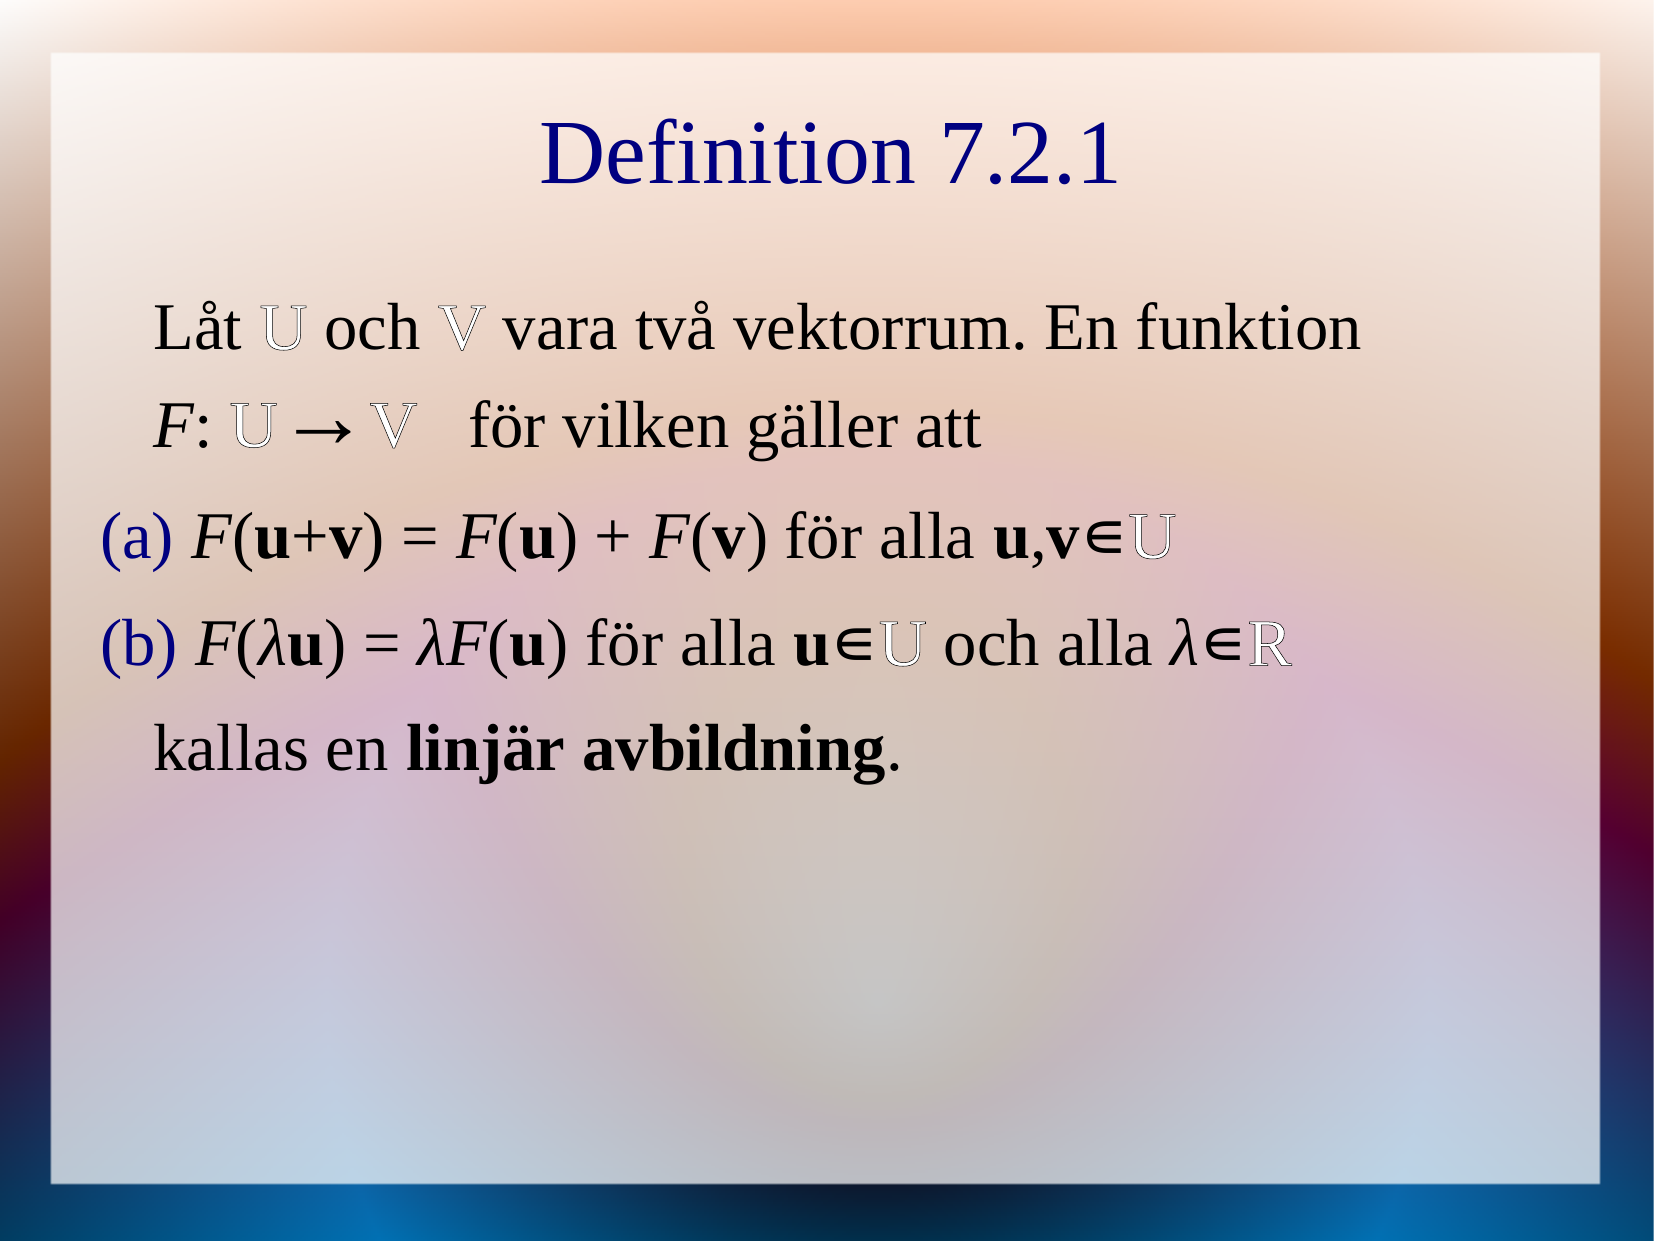

# Definition 7.2.1
Låt U och V vara två vektorrum. En funktion F: U→V för vilken gäller att
 F(u+v) = F(u) + F(v) för alla u,v∊U
 F(λu) = λF(u) för alla u∊U och alla λ∊R
kallas en linjär avbildning.
Definition 1, sid 433. Låt V och W vara vektorrum. En funktion T: V→W. f kallas en linjär avbildning från V till W om följande gäller
Om V=W så kallas f också en operator.
Låt U och V vara vektorrum. En funktion F: U→V från V till W om följande gäller för alla u och v i V och alla skalärer k:
 T(ku) = kT(u) [Homogenitets egenskapen]
 T(u+v) = T(u) + T(v) [Additivitets egenskapen]
Om V=W så kallas T en linjär operator.
Låt U och V vara vektorrum. En funktion F: U→V från V till W om följande gäller för alla u och v i V och alla skalärer k:
 T(ku) = kT(u) [Homogenitets egenskapen]
 T(u+v) = T(u) + T(v) [Additivitets egenskapen]
Om V=W så kallas T en linjär operator.